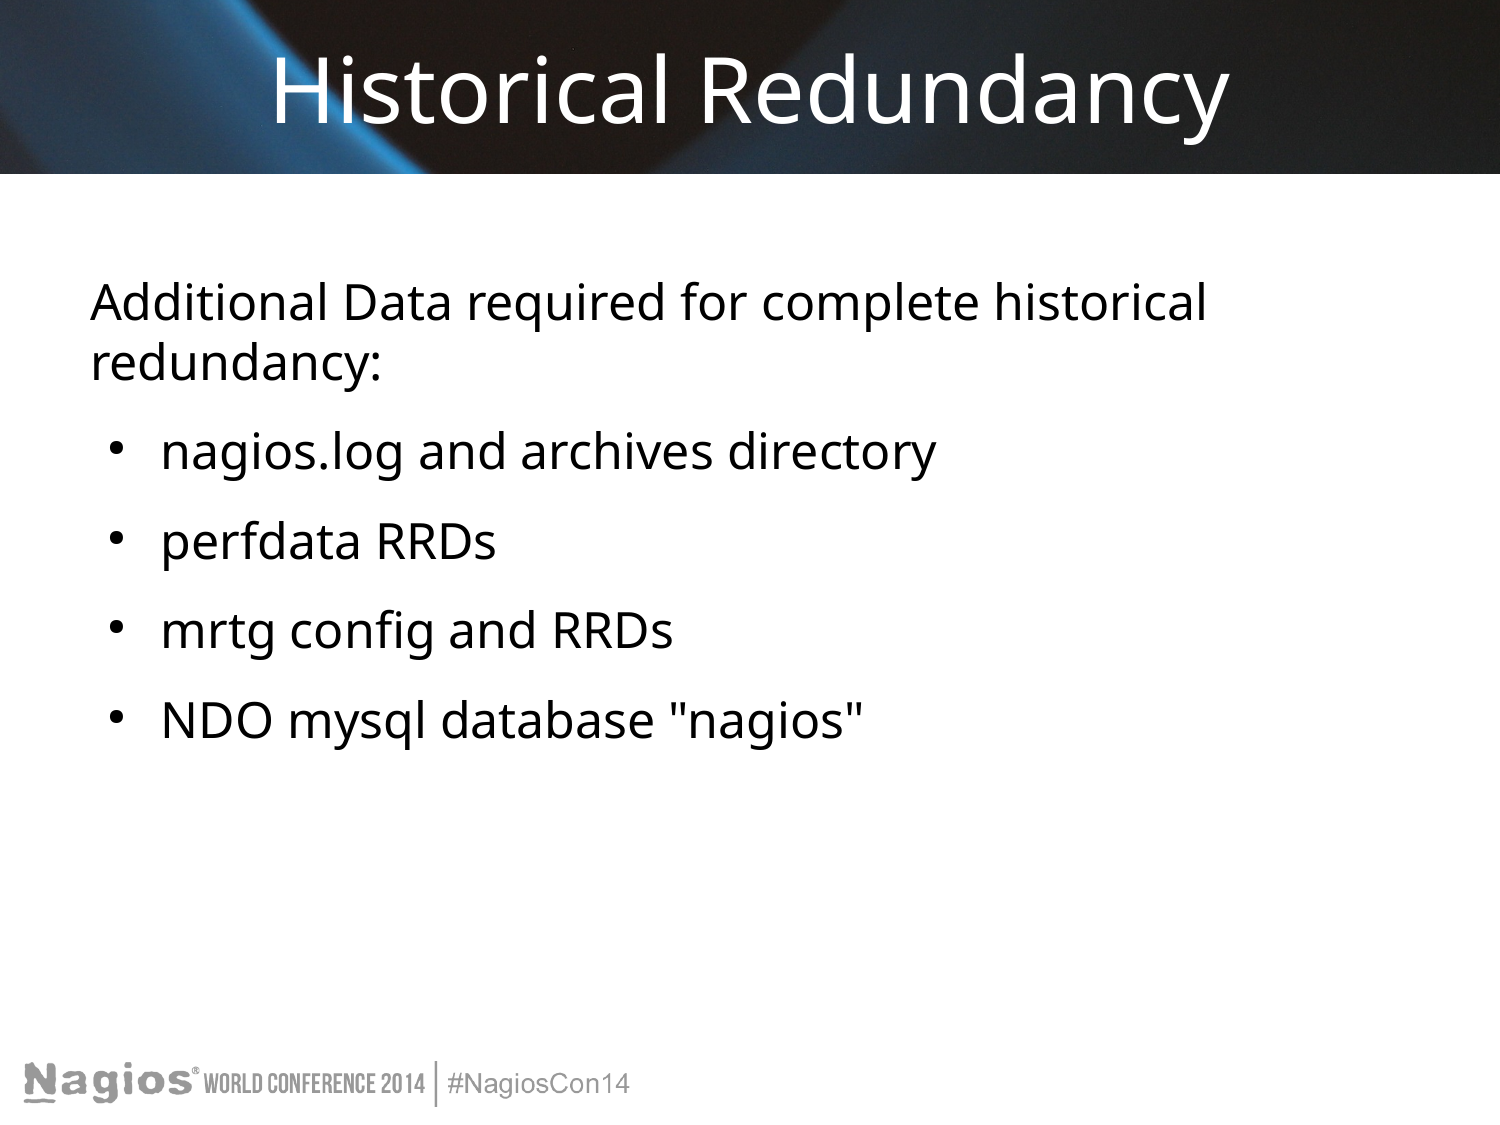

# Historical Redundancy
Additional Data required for complete historical redundancy:
nagios.log and archives directory
perfdata RRDs
mrtg config and RRDs
NDO mysql database "nagios"